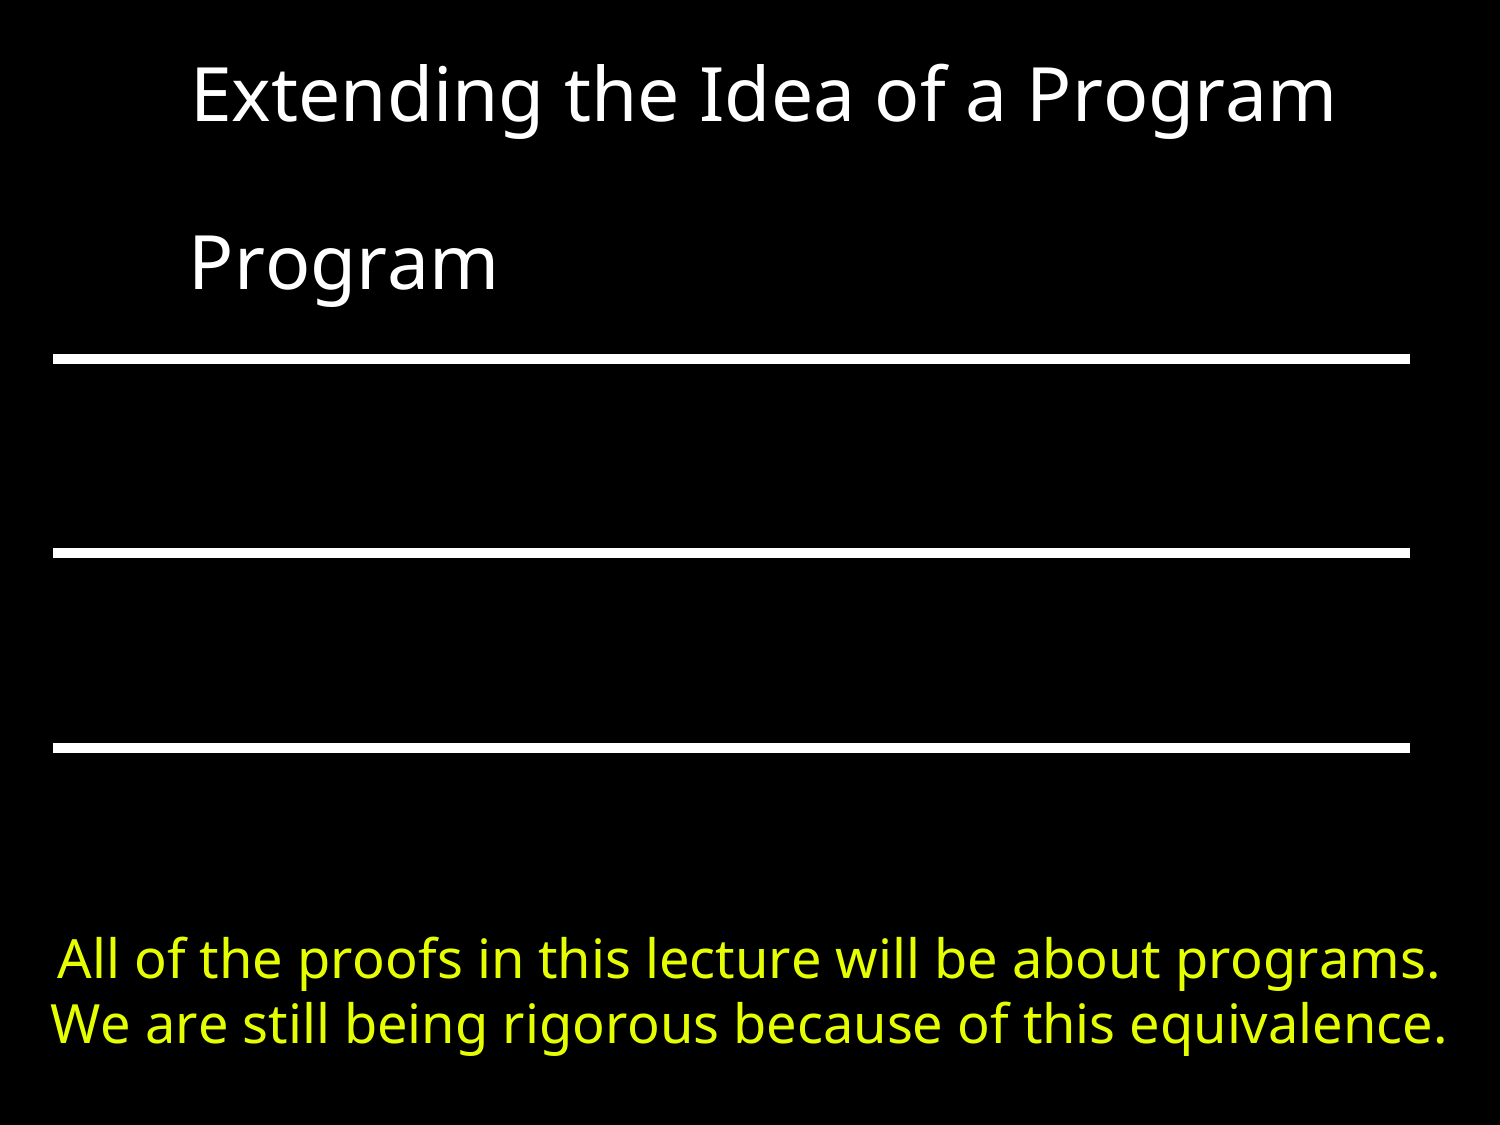

Extending the Idea of a Program
| Program | | Turing Machine |
| --- | --- | --- |
| Source code | ⇔ | Description of states and transitions |
| Print statement | ⇔ | Write to a special “output” area of the tape |
| Return true/false | ⇔ | Accept/Reject |
All of the proofs in this lecture will be about programs. We are still being rigorous because of this equivalence.